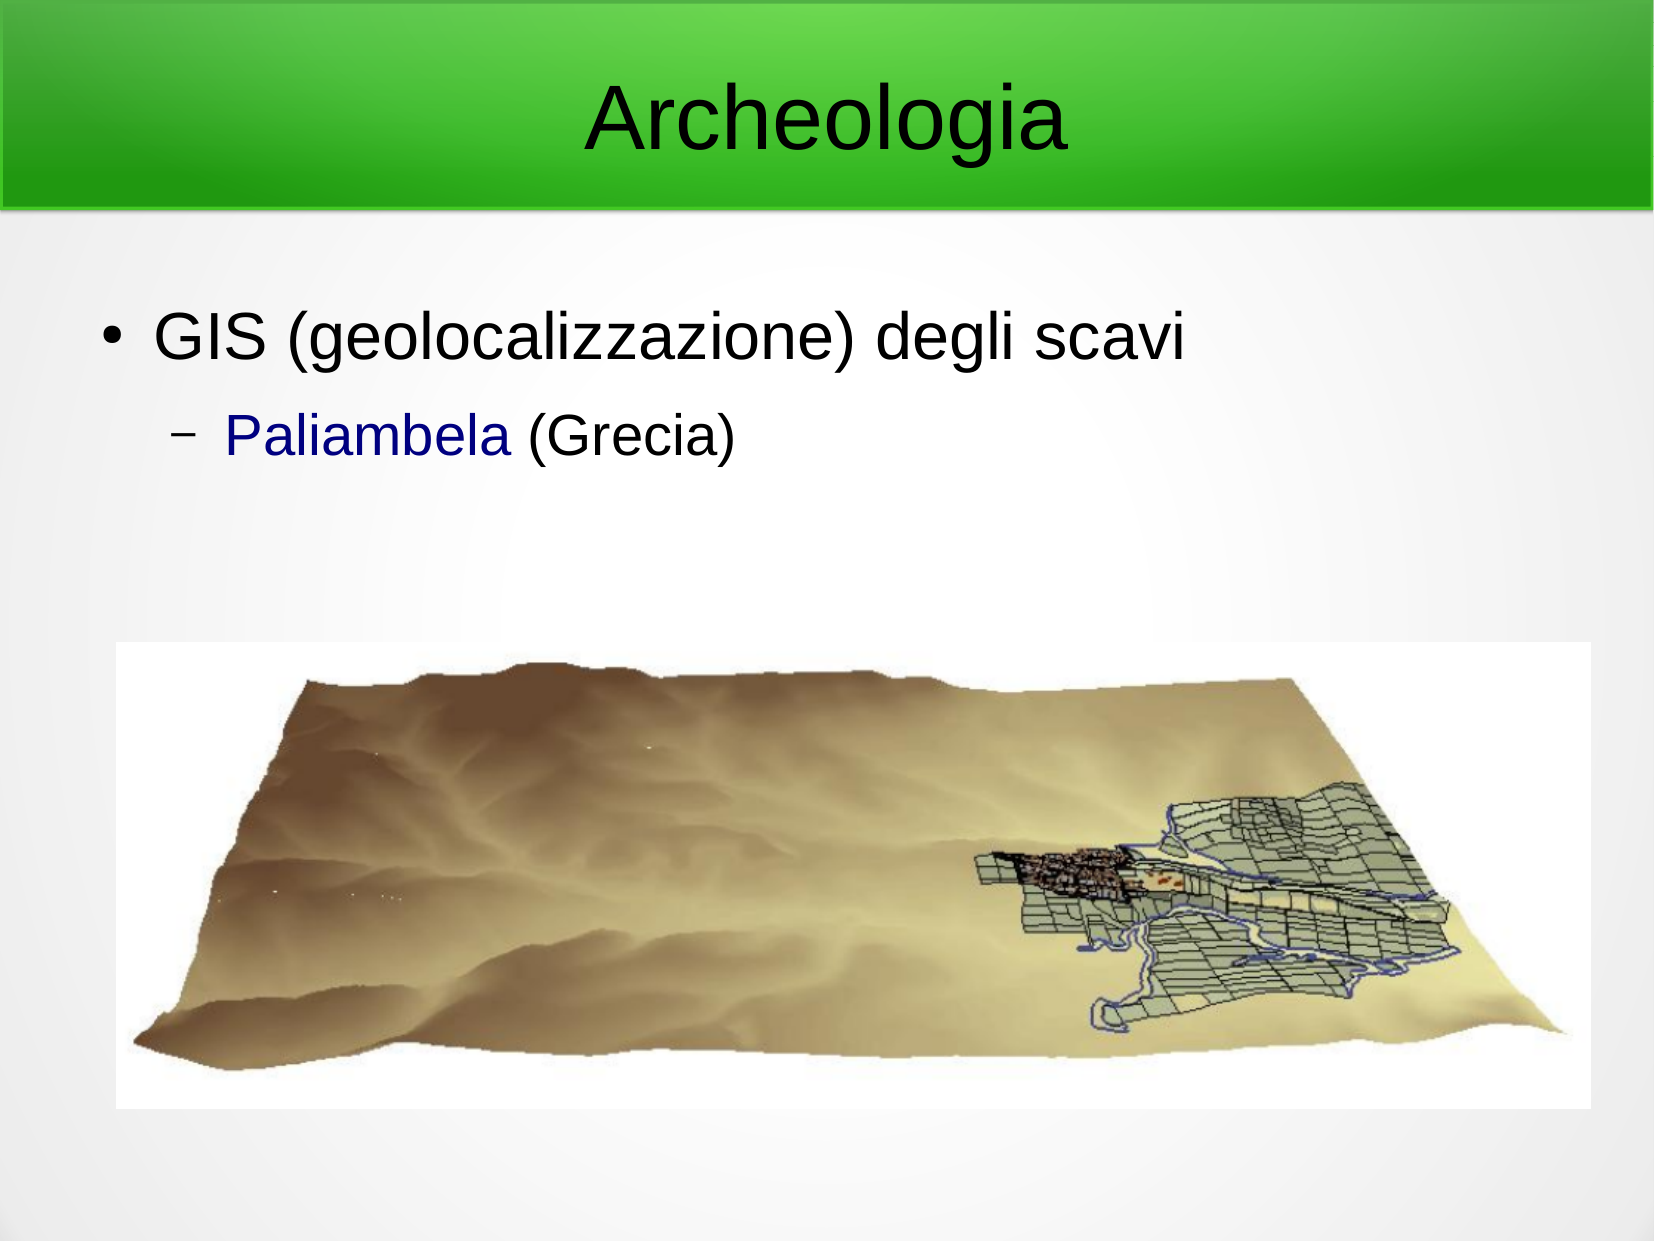

# Archeologia
GIS (geolocalizzazione) degli scavi
Paliambela (Grecia)